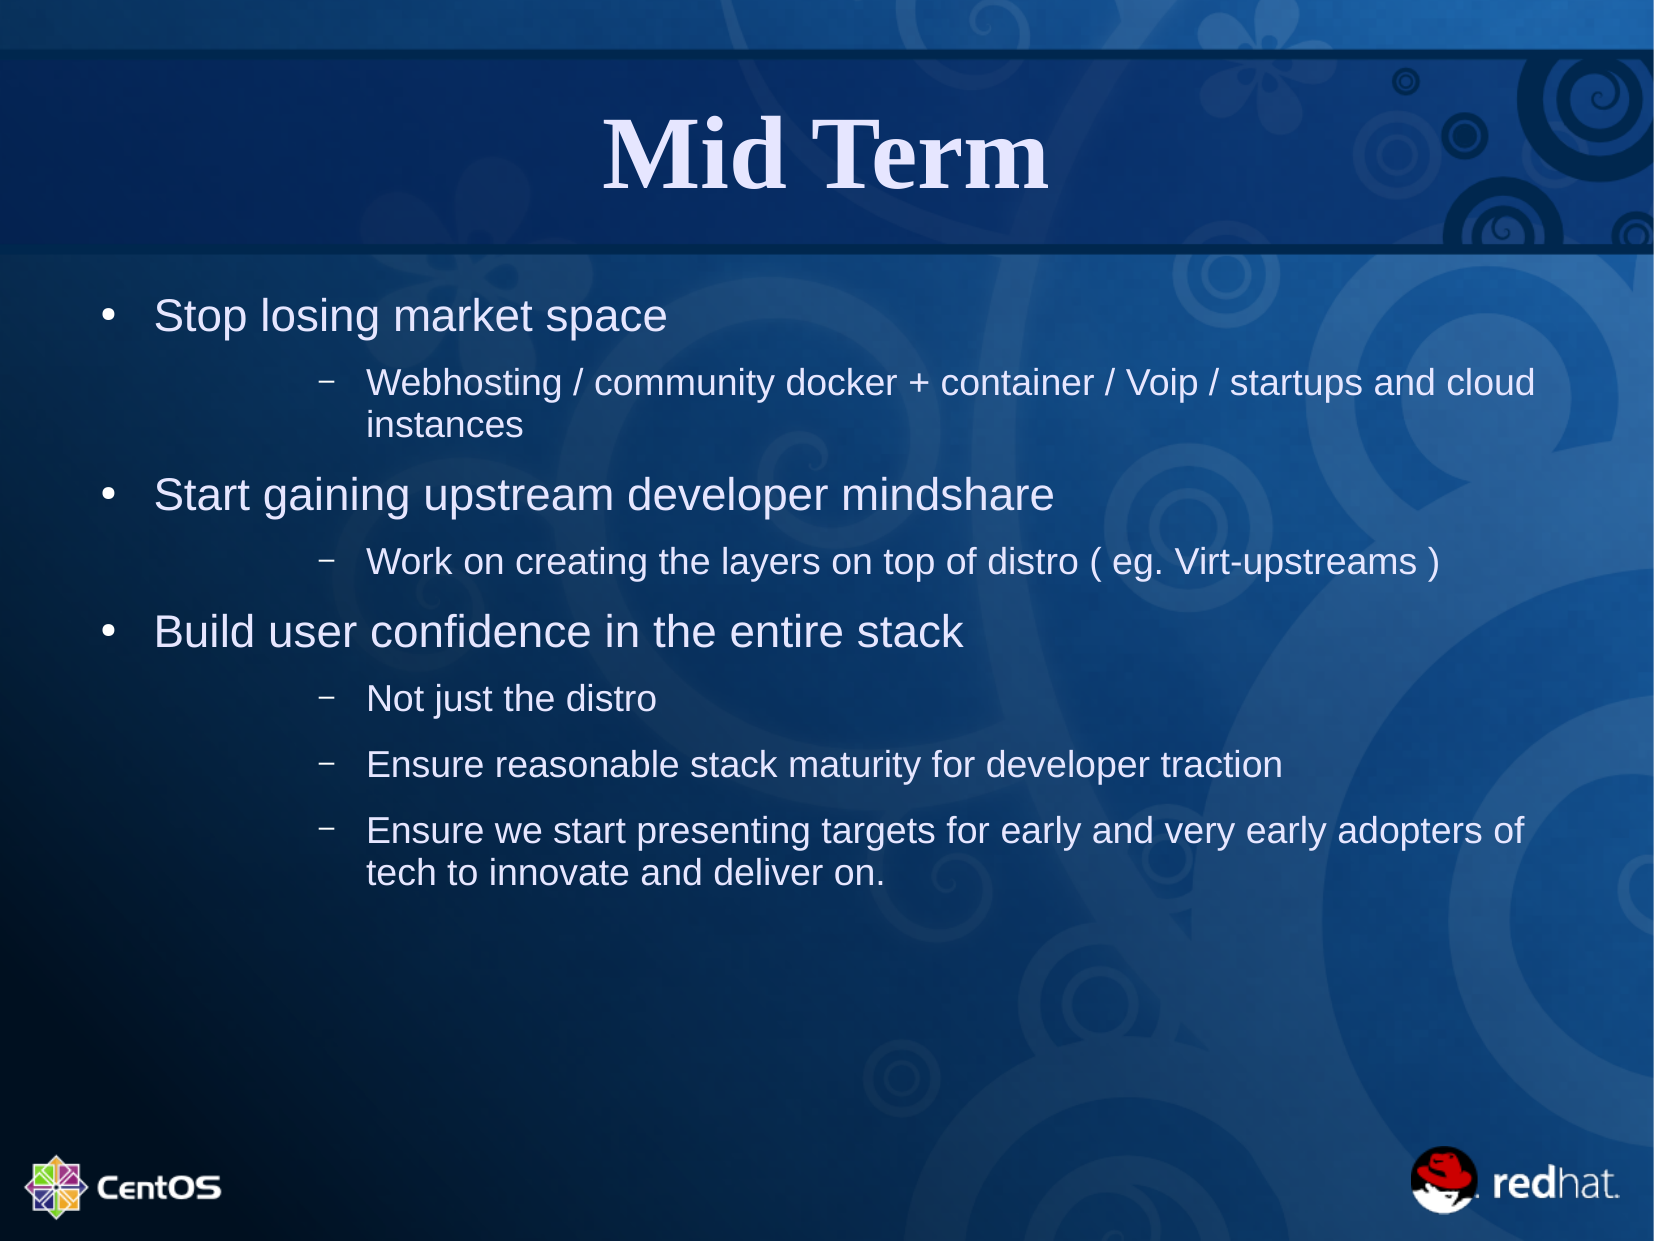

# Mid Term
Stop losing market space
Webhosting / community docker + container / Voip / startups and cloud instances
Start gaining upstream developer mindshare
Work on creating the layers on top of distro ( eg. Virt-upstreams )
Build user confidence in the entire stack
Not just the distro
Ensure reasonable stack maturity for developer traction
Ensure we start presenting targets for early and very early adopters of tech to innovate and deliver on.